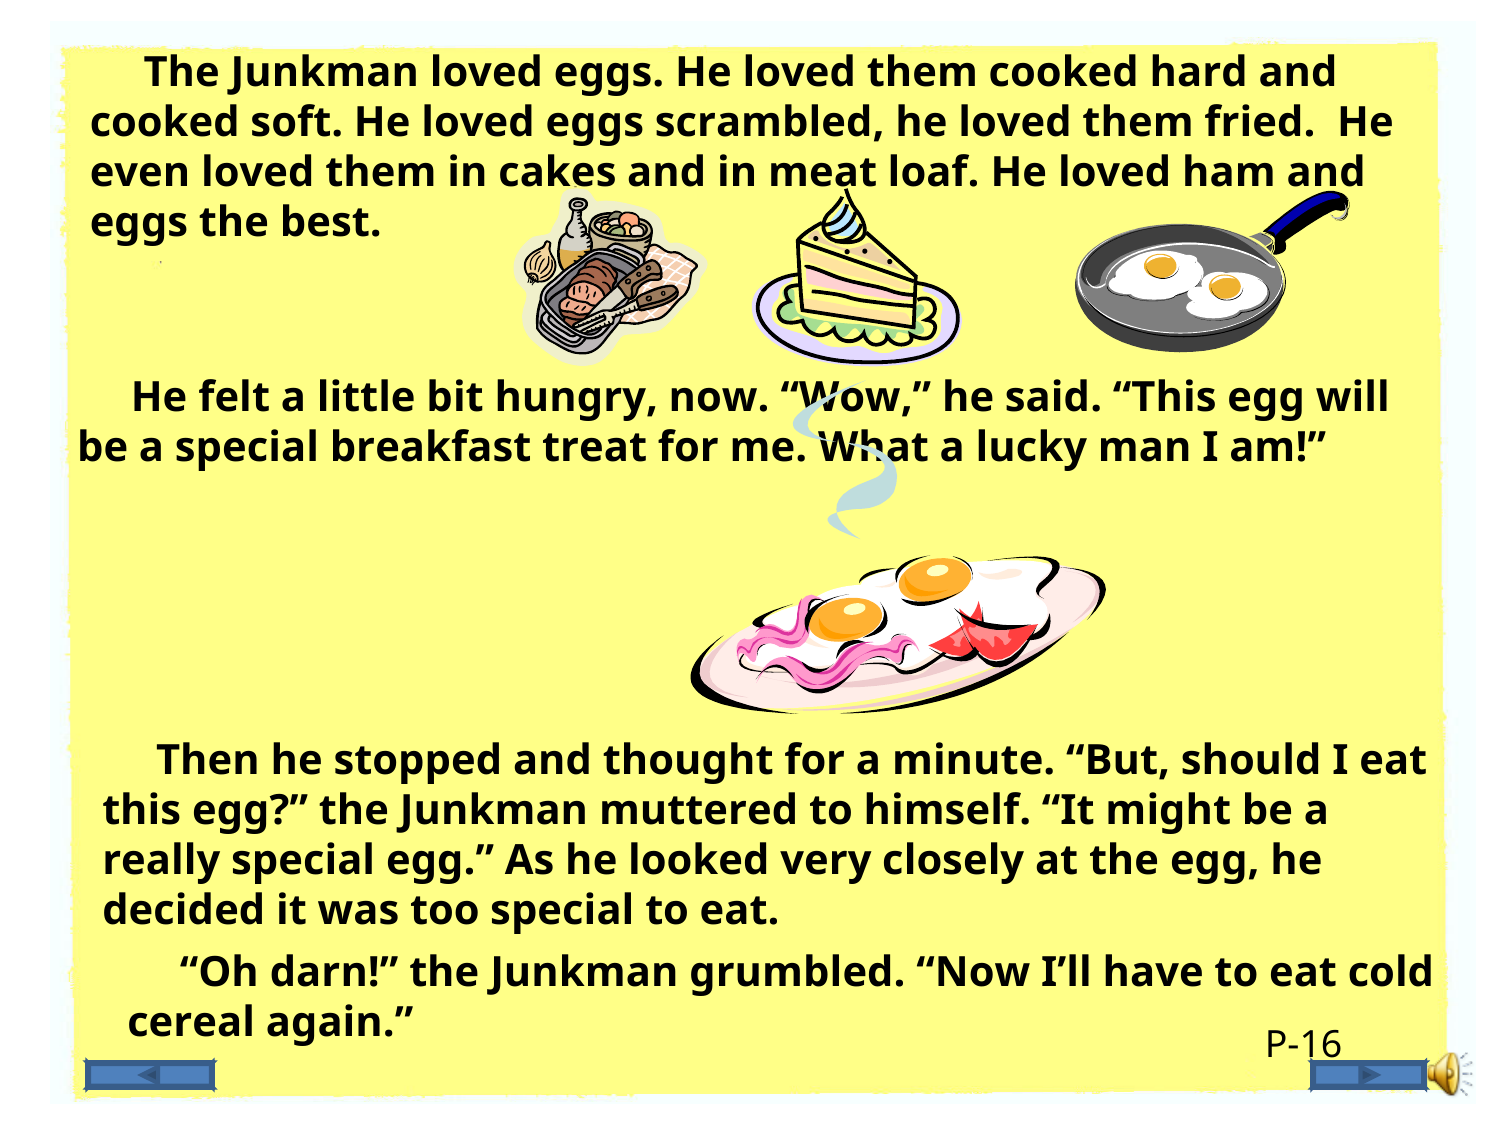

The Junkman loved eggs. He loved them cooked hard and cooked soft. He loved eggs scrambled, he loved them fried. He even loved them in cakes and in meat loaf. He loved ham and eggs the best.
 He felt a little bit hungry, now. “Wow,” he said. “This egg will be a special breakfast treat for me. What a lucky man I am!”
 Then he stopped and thought for a minute. “But, should I eat this egg?” the Junkman muttered to himself. “It might be a really special egg.” As he looked very closely at the egg, he decided it was too special to eat.
 “Oh darn!” the Junkman grumbled. “Now I’ll have to eat cold cereal again.”
P-16